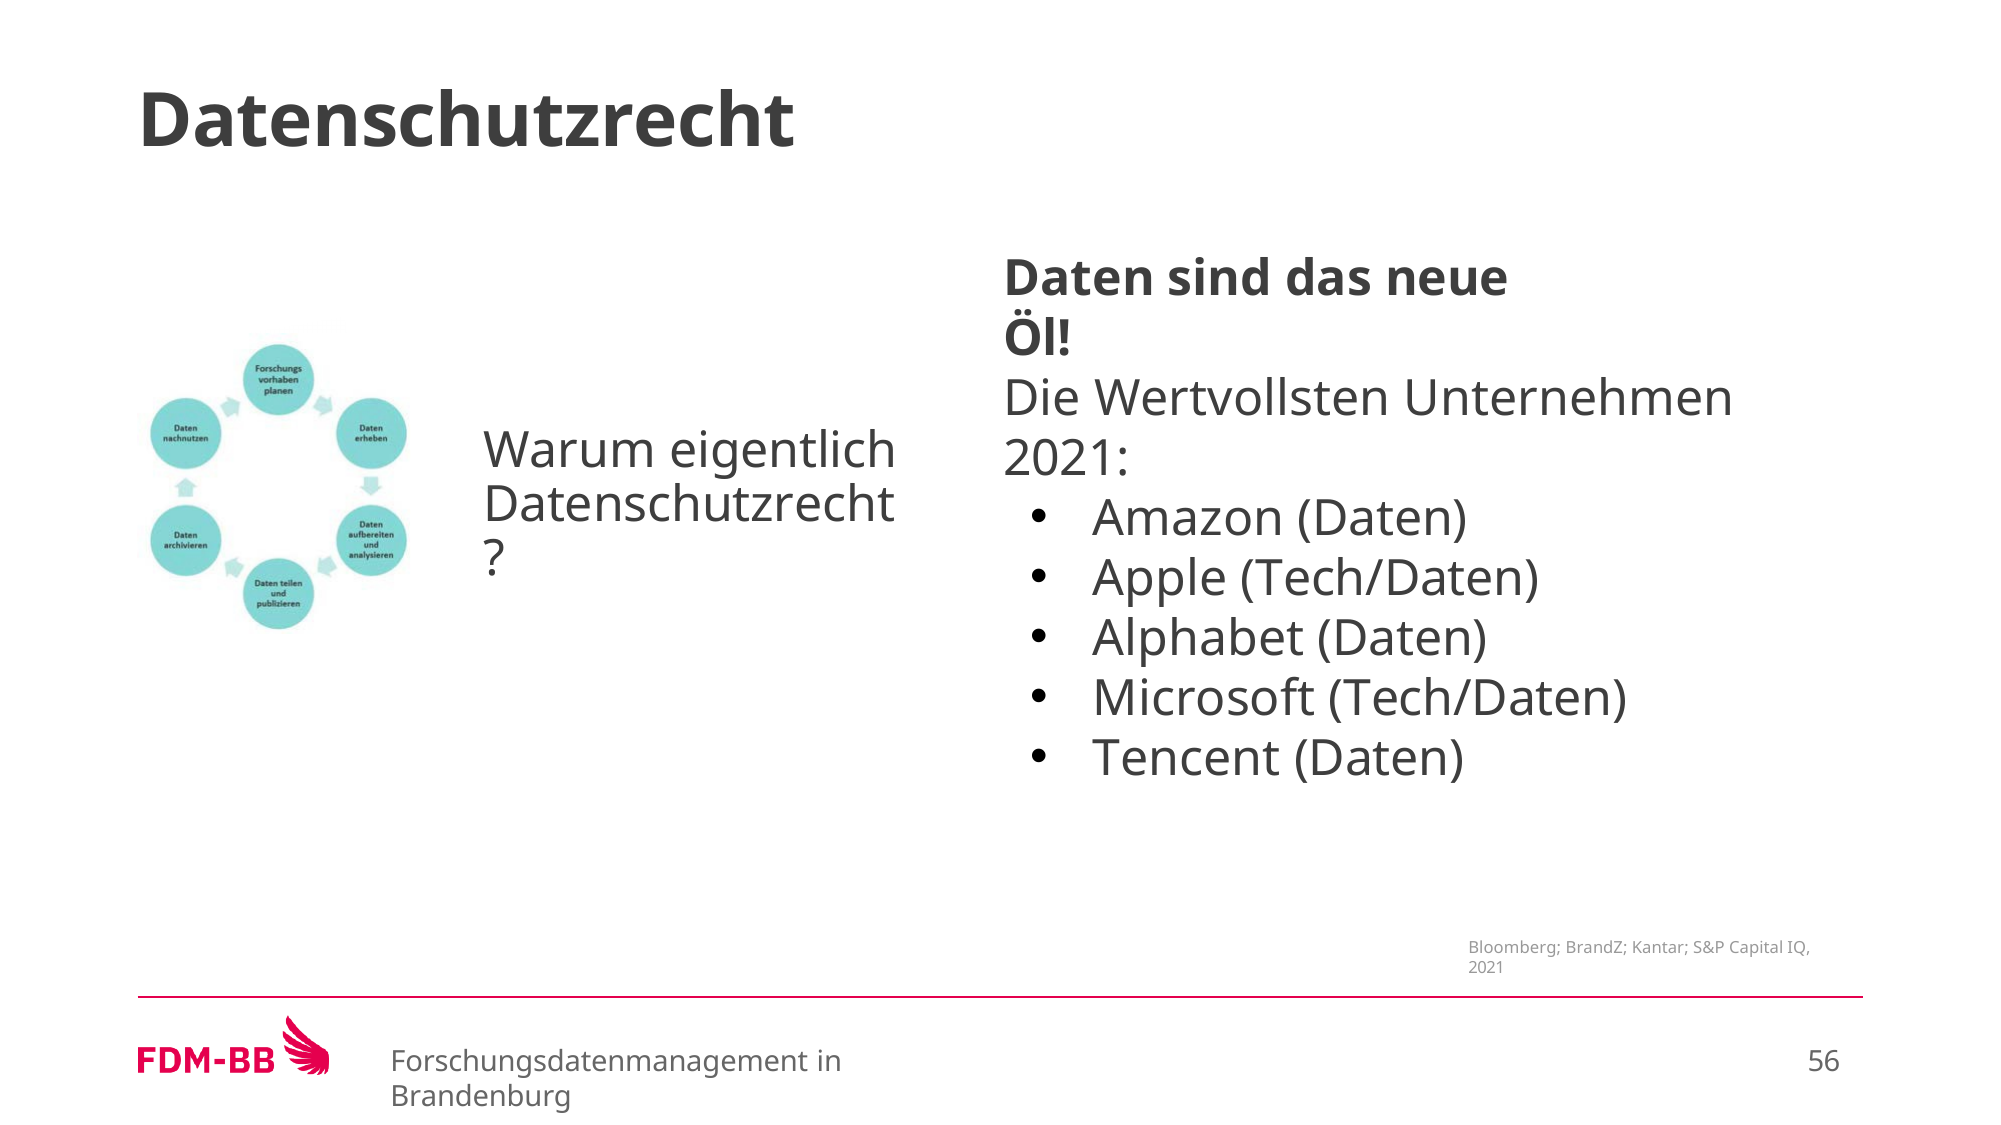

# Datenschutzrecht
Daten sind das neue Öl!
Die Wertvollsten Unternehmen 2021:
Amazon (Daten)
Apple (Tech/Daten)
Alphabet (Daten)
Microsoft (Tech/Daten)
Tencent (Daten)
Warum eigentlich Datenschutzrecht?
Bloomberg; BrandZ; Kantar; S&P Capital IQ, 2021
Forschungsdatenmanagement in Brandenburg
56